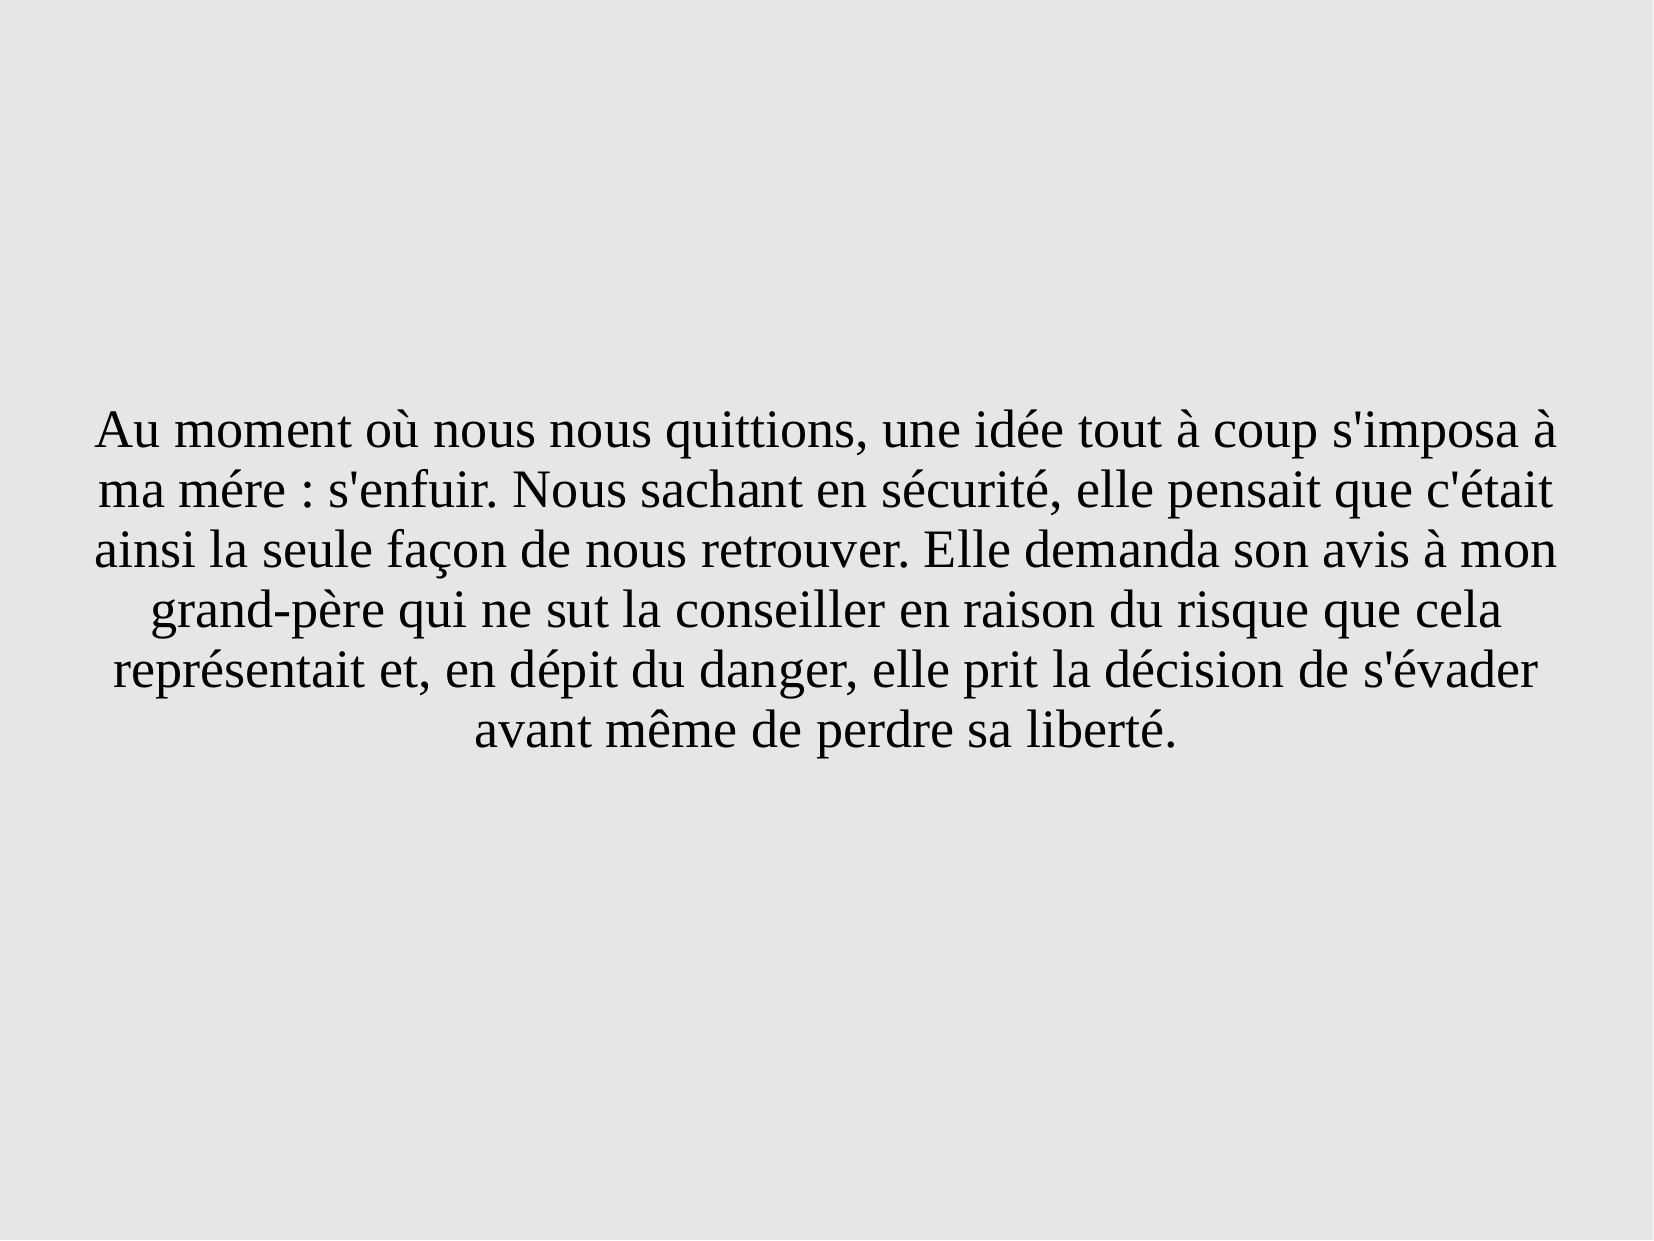

# Au moment où nous nous quittions, une idée tout à coup s'imposa à ma mére : s'enfuir. Nous sachant en sécurité, elle pensait que c'était ainsi la seule façon de nous retrouver. Elle demanda son avis à mon grand-père qui ne sut la conseiller en raison du risque que cela représentait et, en dépit du danger, elle prit la décision de s'évader avant même de perdre sa liberté.